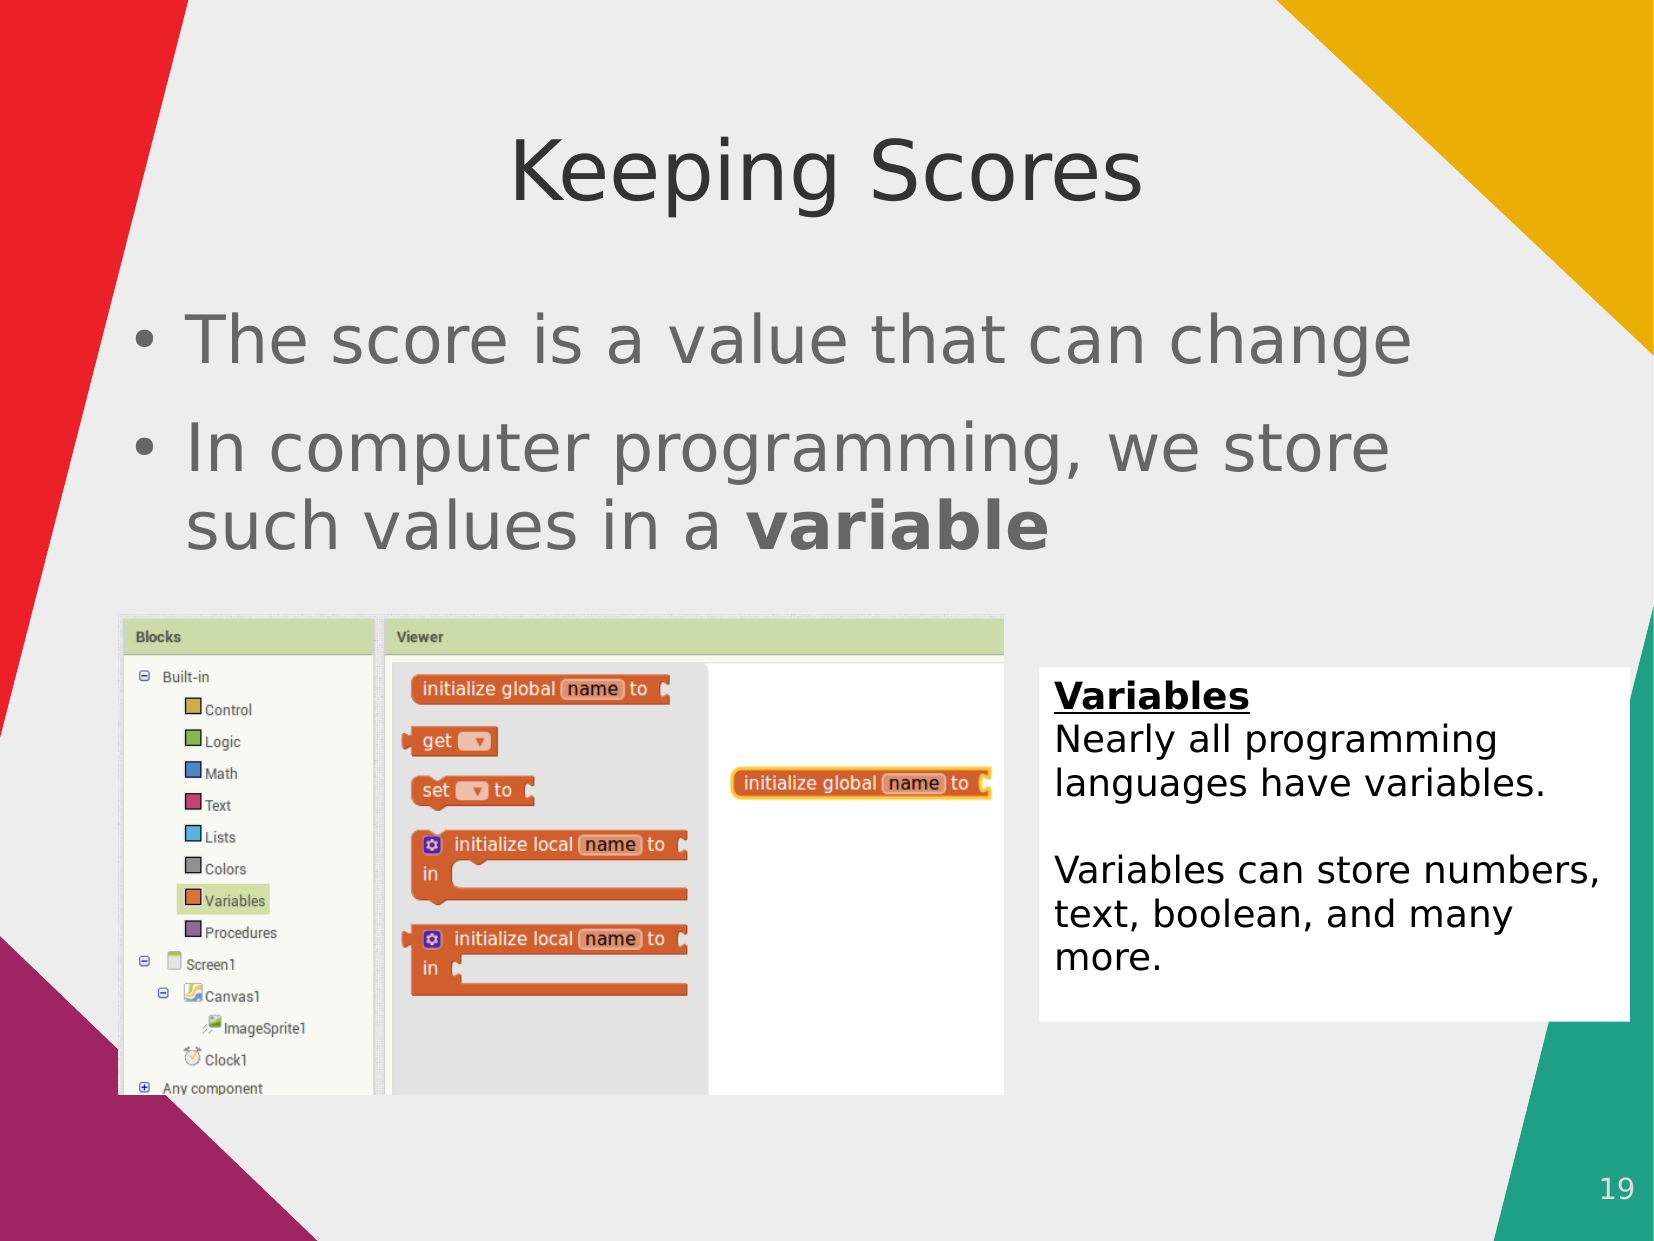

# Keeping Scores
The score is a value that can change
In computer programming, we store such values in a variable
Variables
Nearly all programming languages have variables.
Variables can store numbers, text, boolean, and many more.
19